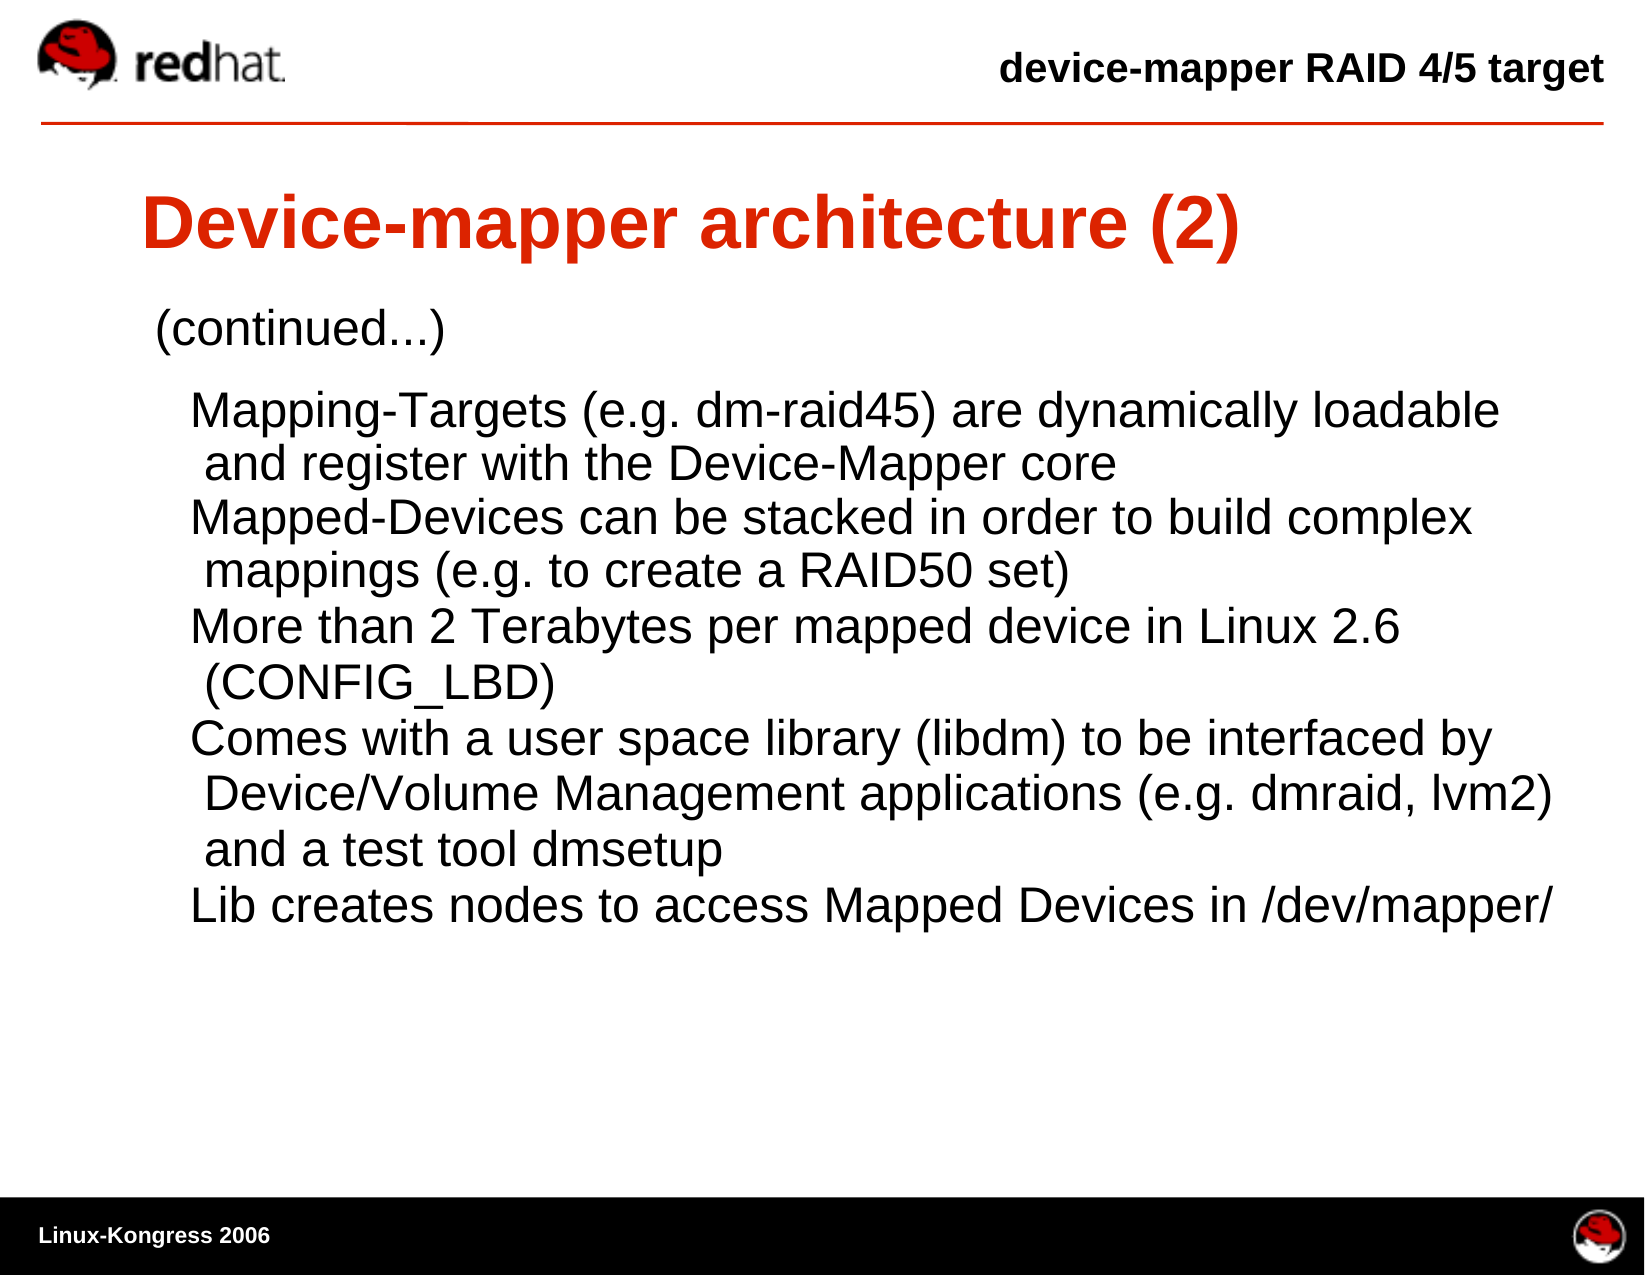

device-mapper RAID 4/5 target
Device-mapper architecture (2)
(continued...)
 Mapping-Targets (e.g. dm-raid45) are dynamically loadable
 and register with the Device-Mapper core
 Mapped-Devices can be stacked in order to build complex
 mappings (e.g. to create a RAID50 set)
 More than 2 Terabytes per mapped device in Linux 2.6
 (CONFIG_LBD)
 Comes with a user space library (libdm) to be interfaced by
 Device/Volume Management applications (e.g. dmraid, lvm2)
 and a test tool dmsetup
 Lib creates nodes to access Mapped Devices in /dev/mapper/
Linux-Kongress 2006